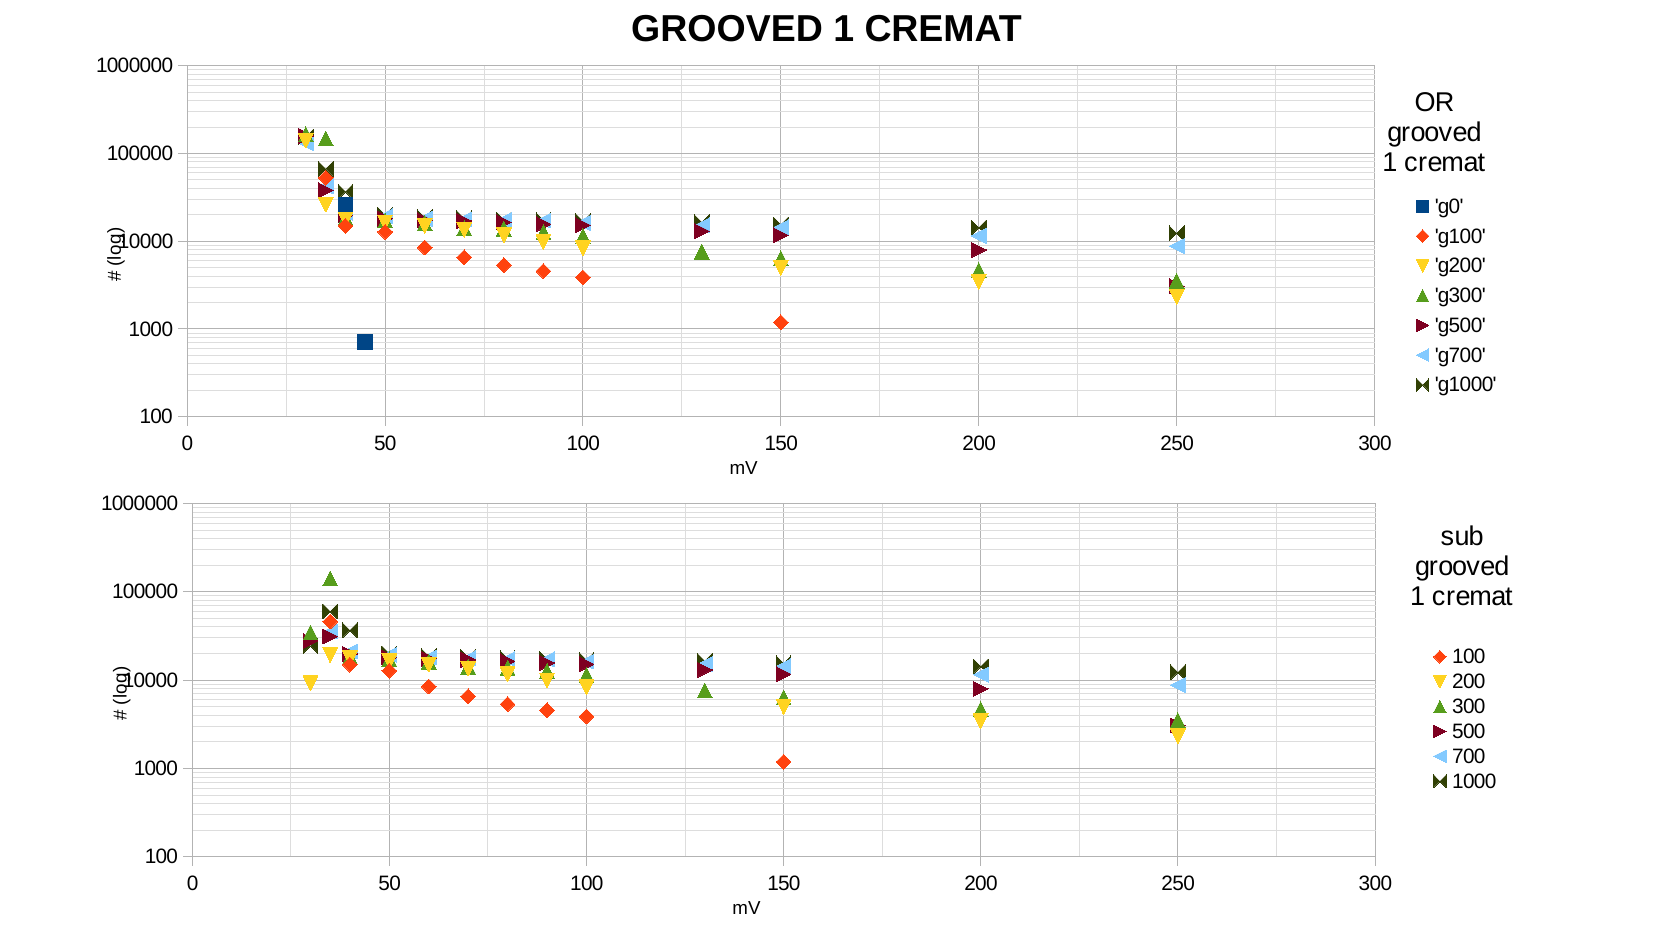

GROOVED 1 CREMAT
### Chart: OR
grooved
1 cremat
| Category | 'g0' | 'g100' | 'g200' | 'g300' | 'g500' | 'g700' | 'g1000' |
|---|---|---|---|---|---|---|---|
### Chart: sub
grooved
1 cremat
| Category | 100 | 200 | 300 | 500 | 700 | 1000 |
|---|---|---|---|---|---|---|